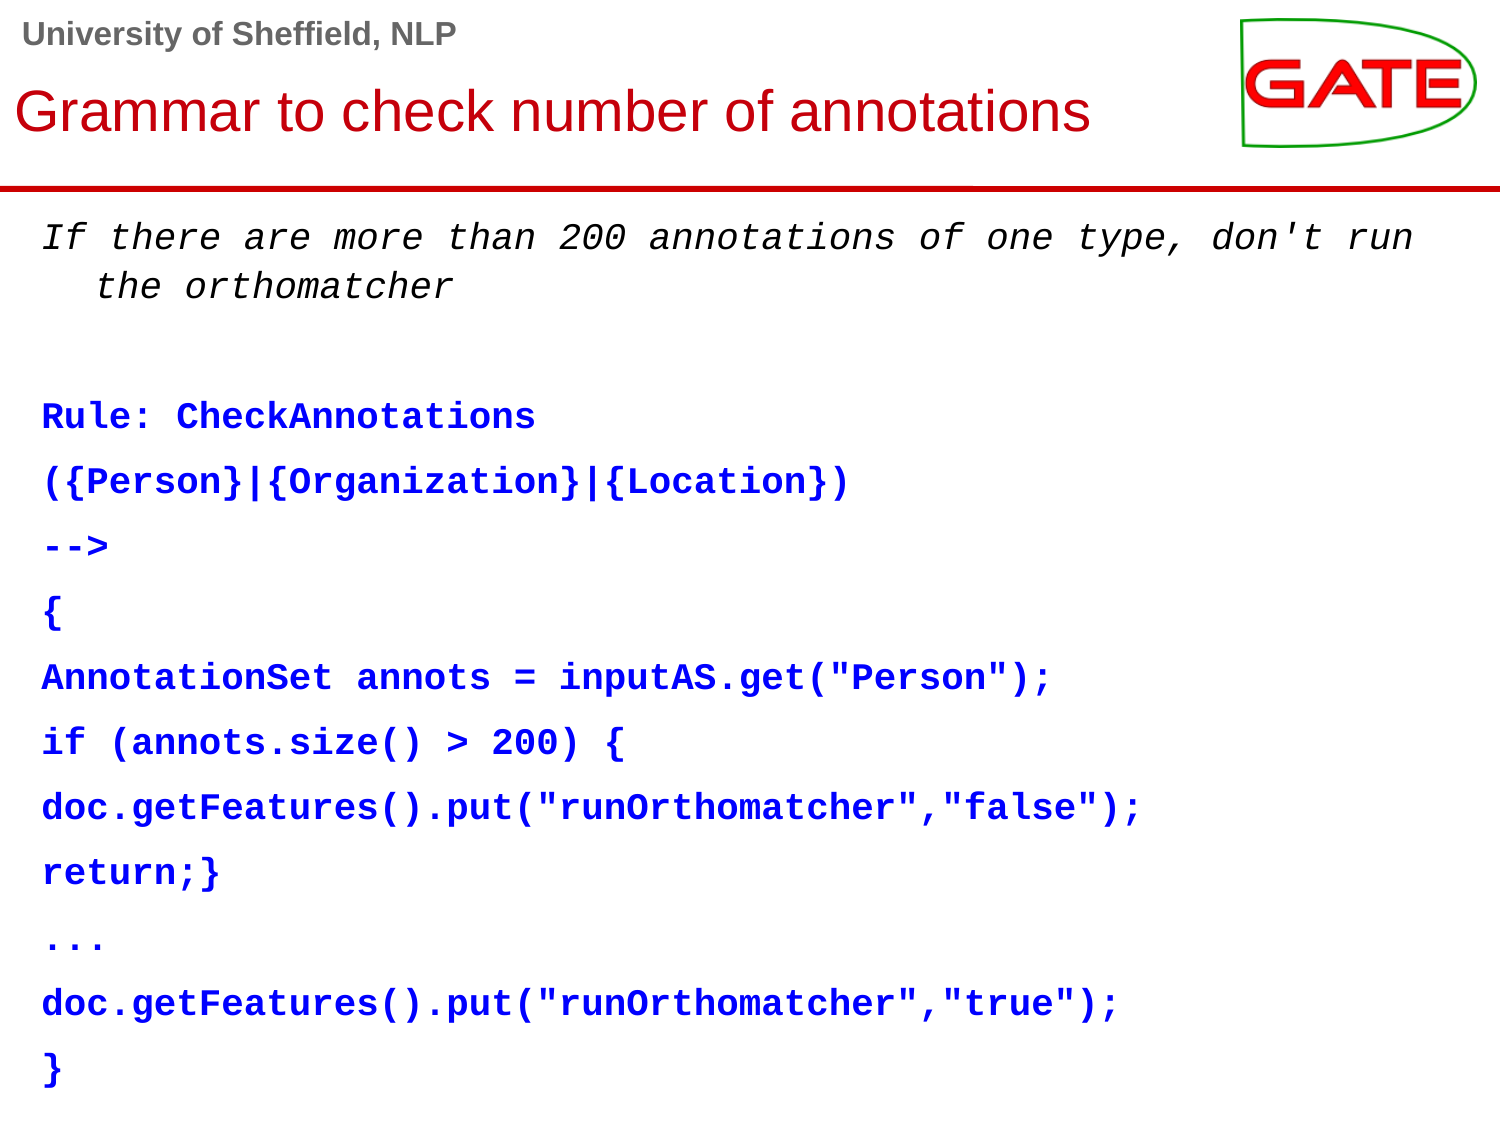

# Grammar to check number of annotations
If there are more than 200 annotations of one type, don't run the orthomatcher
Rule: CheckAnnotations
({Person}|{Organization}|{Location})
-->
{
AnnotationSet annots = inputAS.get("Person");
if (annots.size() > 200) {
doc.getFeatures().put("runOrthomatcher","false");
return;}
...
doc.getFeatures().put("runOrthomatcher","true");
}